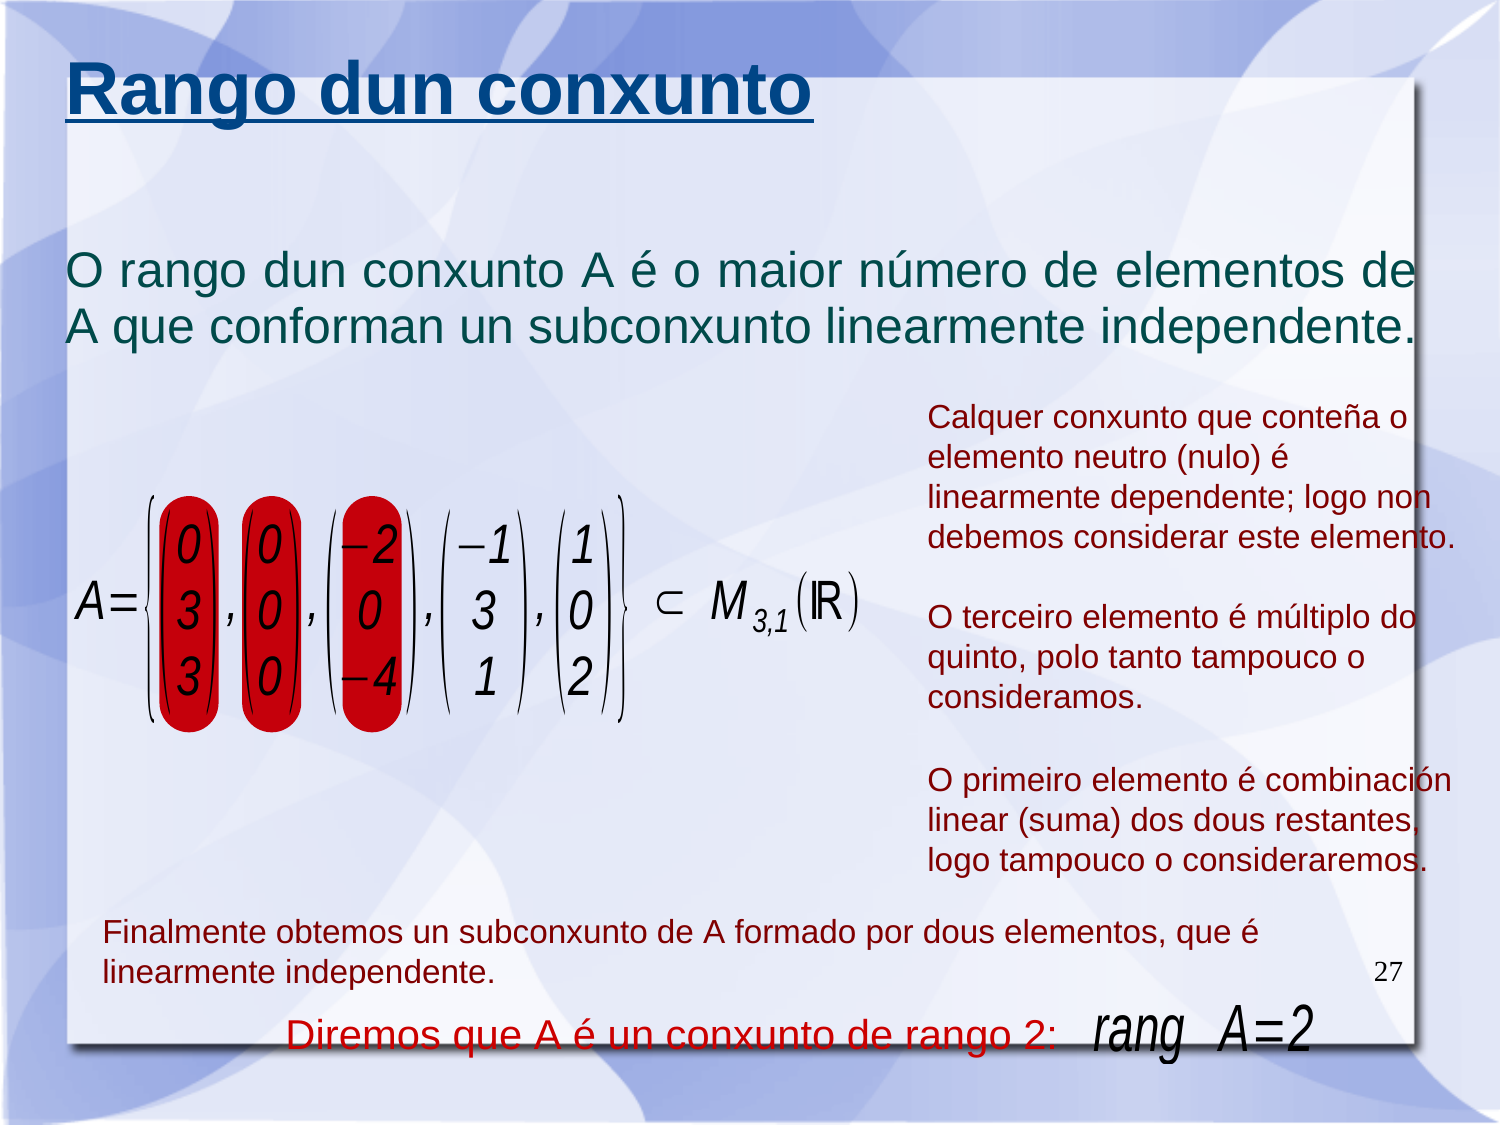

# Rango dun conxunto
O rango dun conxunto A é o maior número de elementos de A que conforman un subconxunto linearmente independente.
Calquer conxunto que conteña o elemento neutro (nulo) é linearmente dependente; logo non debemos considerar este elemento.
O terceiro elemento é múltiplo do quinto, polo tanto tampouco o consideramos.
O primeiro elemento é combinación linear (suma) dos dous restantes, logo tampouco o consideraremos.
Finalmente obtemos un subconxunto de A formado por dous elementos, que é linearmente independente.
27
Diremos que A é un conxunto de rango 2: